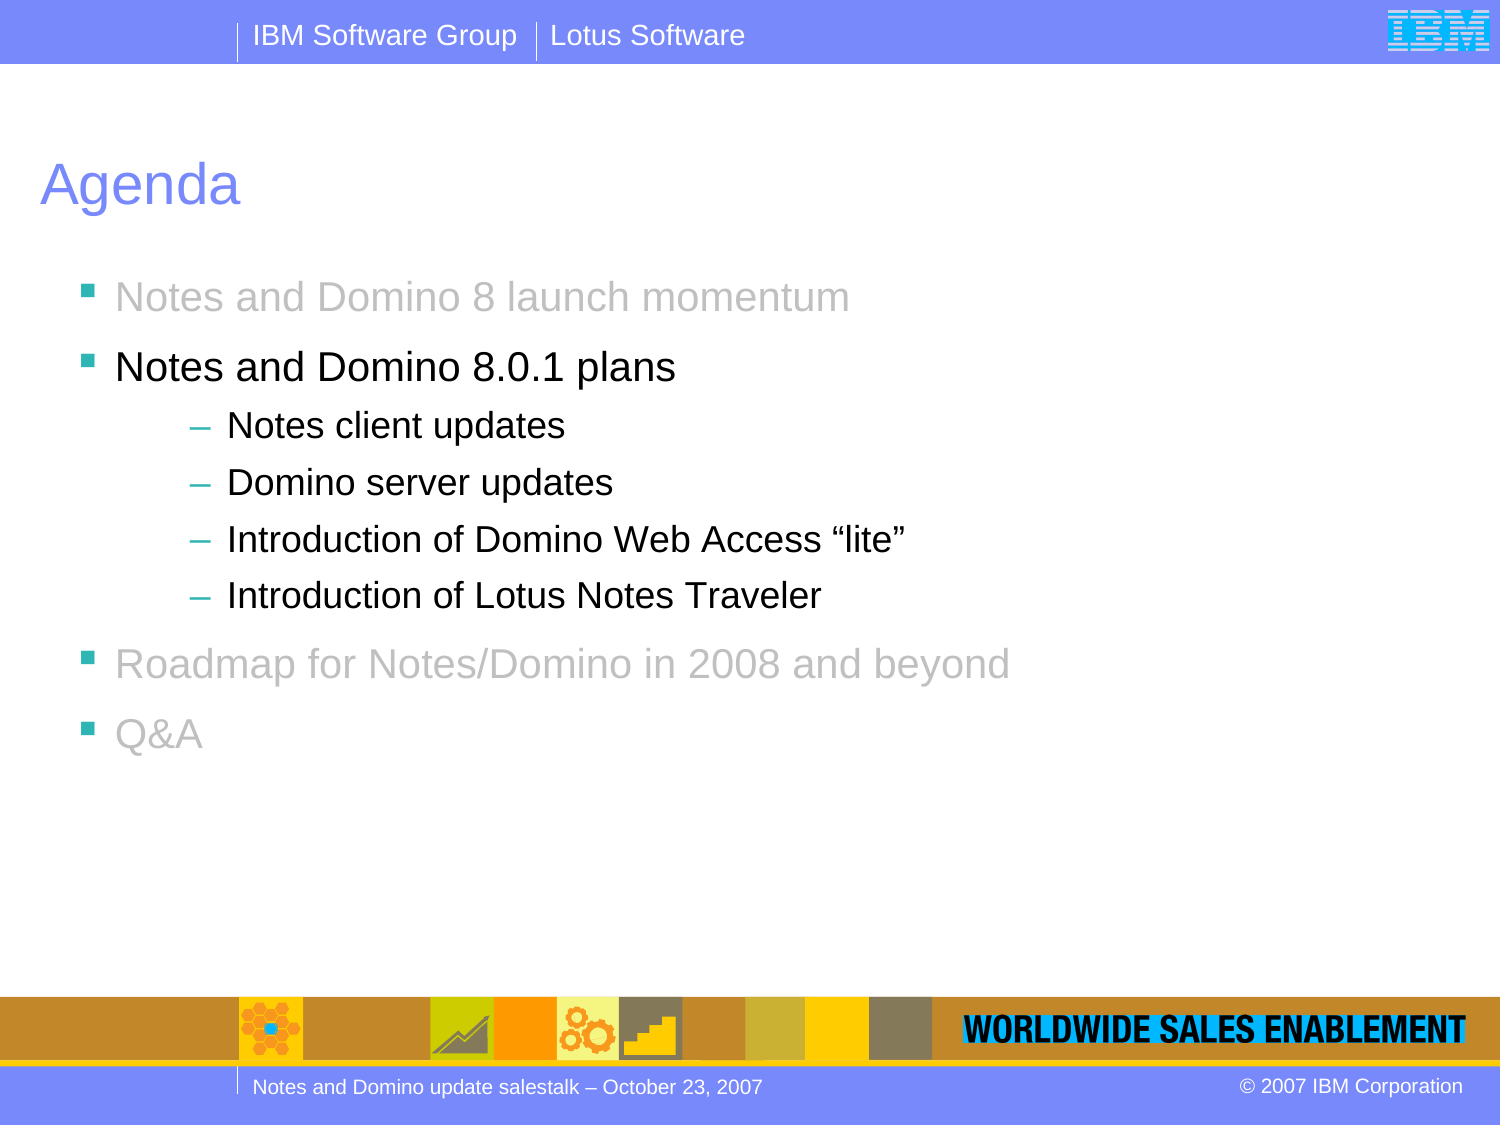

# Agenda
Notes and Domino 8 launch momentum
Notes and Domino 8.0.1 plans
Notes client updates
Domino server updates
Introduction of Domino Web Access “lite”
Introduction of Lotus Notes Traveler
Roadmap for Notes/Domino in 2008 and beyond
Q&A